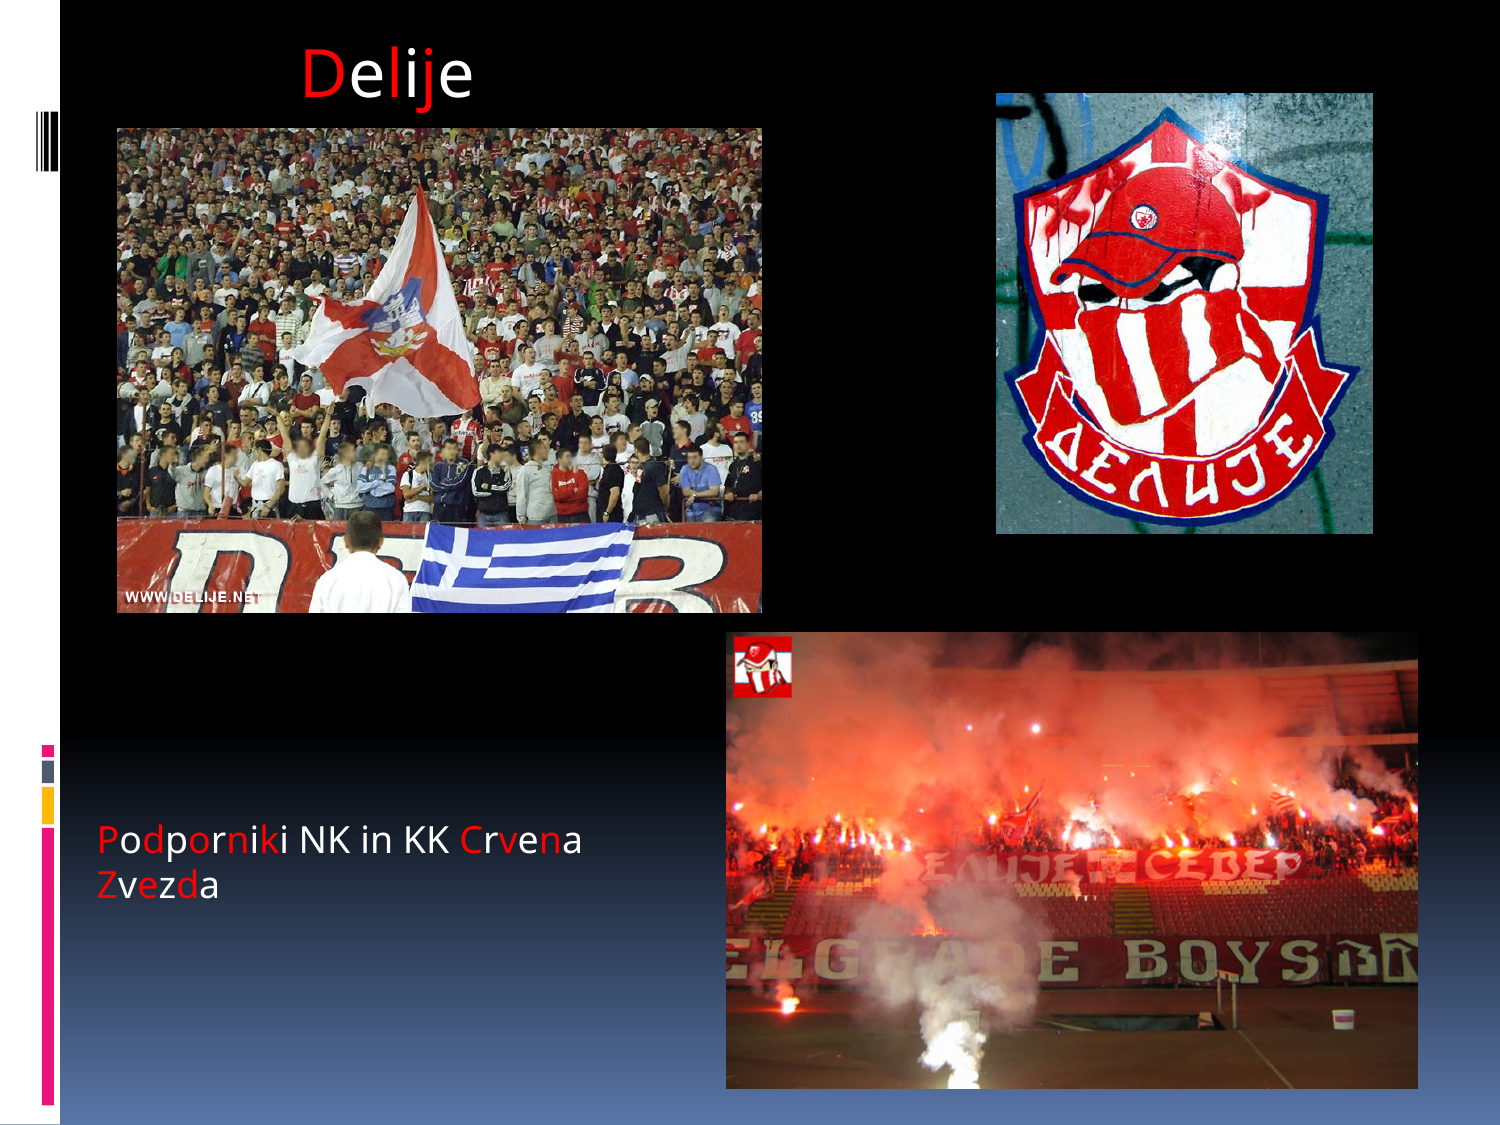

Delije
Podporniki NK in KK Crvena Zvezda